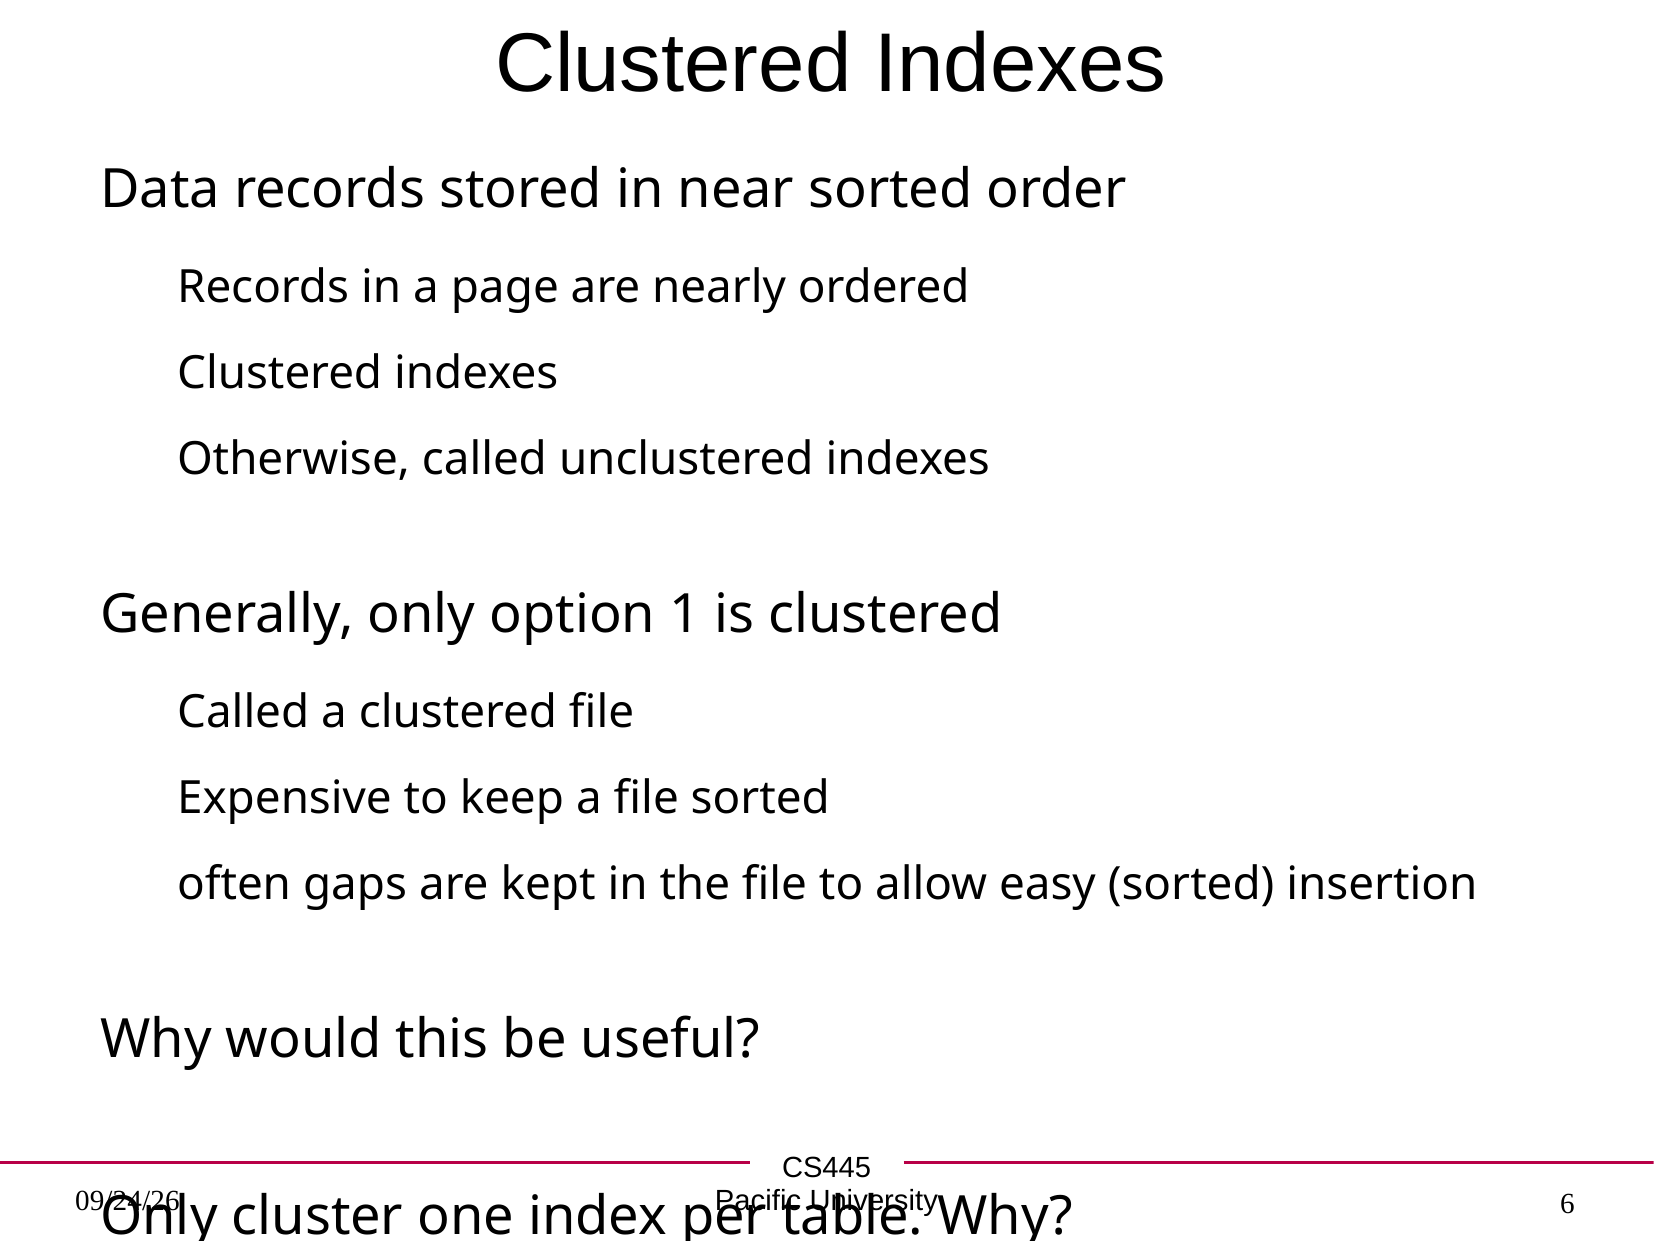

# Clustered Indexes
Data records stored in near sorted order
Records in a page are nearly ordered
Clustered indexes
Otherwise, called unclustered indexes
Generally, only option 1 is clustered
Called a clustered file
Expensive to keep a file sorted
often gaps are kept in the file to allow easy (sorted) insertion
Why would this be useful?
Only cluster one index per table. Why?